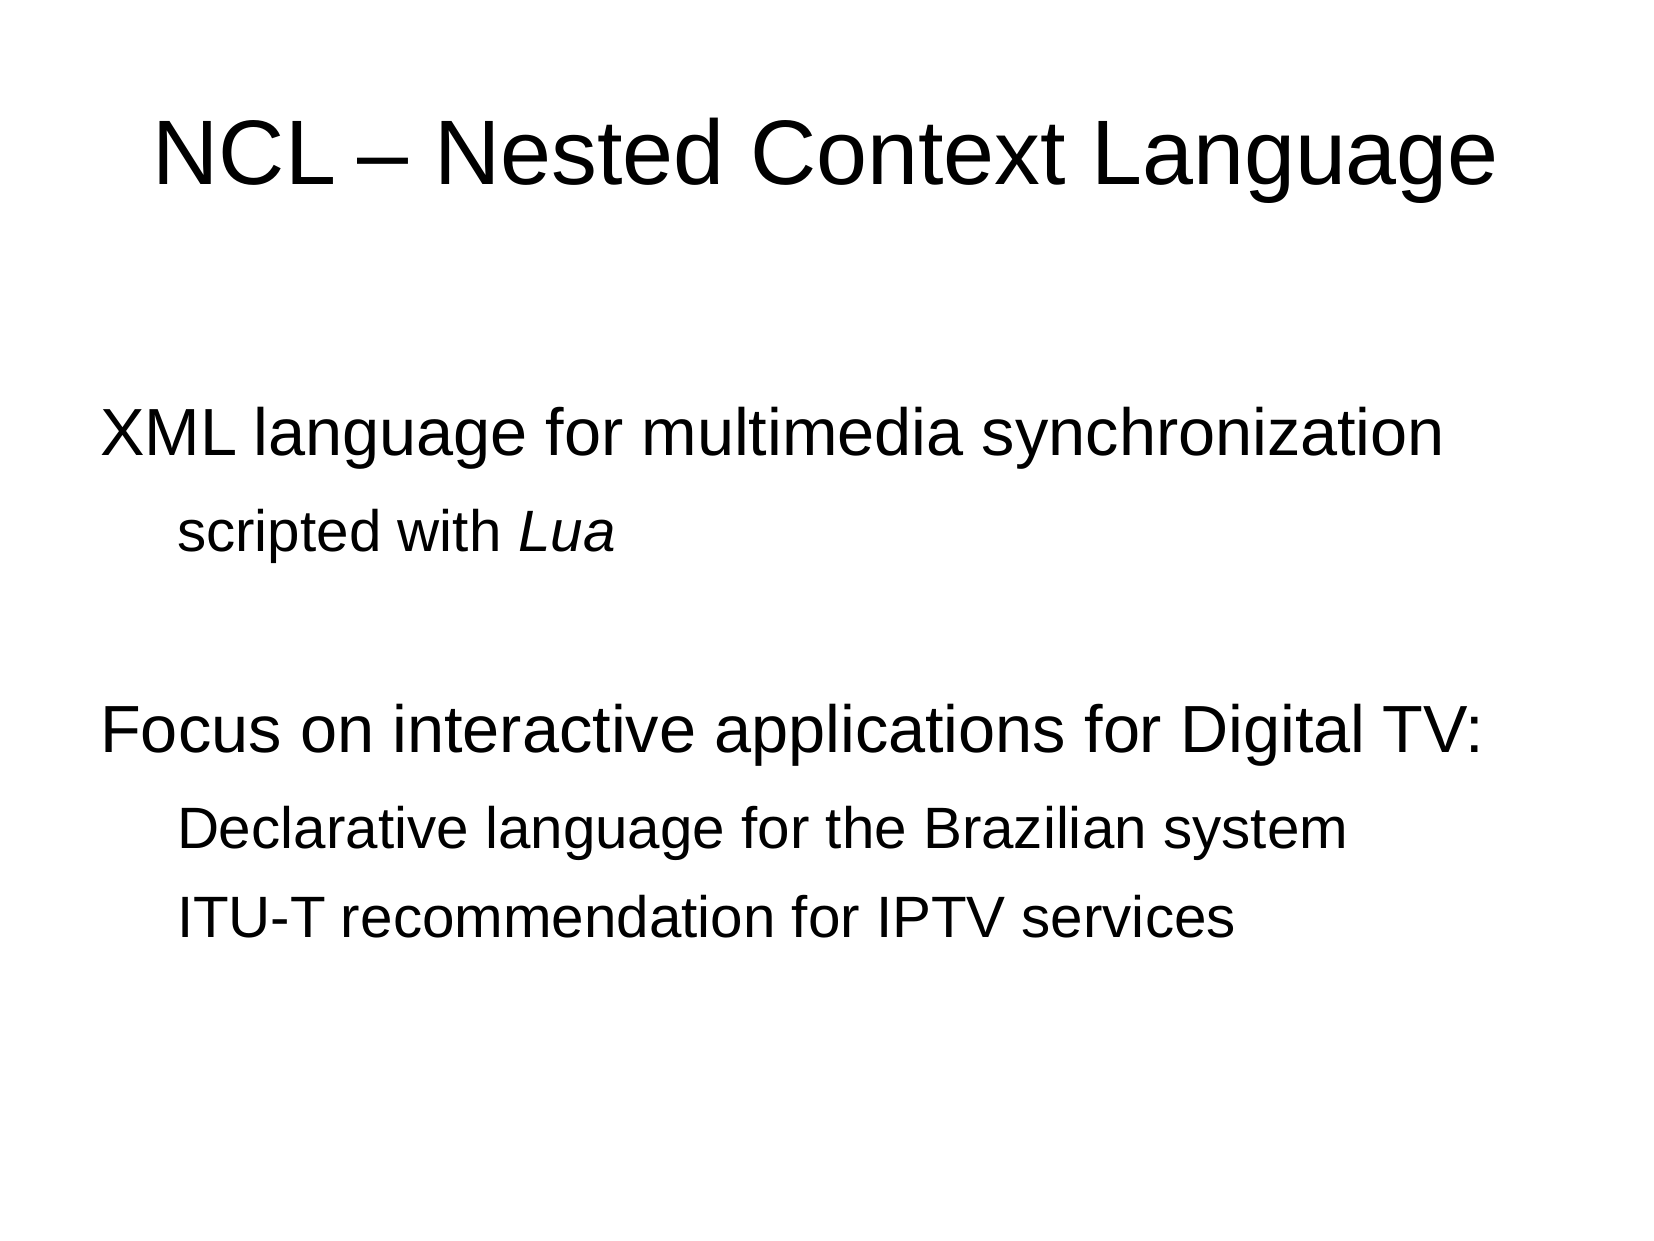

# NCL – Nested Context Language
XML language for multimedia synchronization
scripted with Lua
Focus on interactive applications for Digital TV:
Declarative language for the Brazilian system
ITU-T recommendation for IPTV services